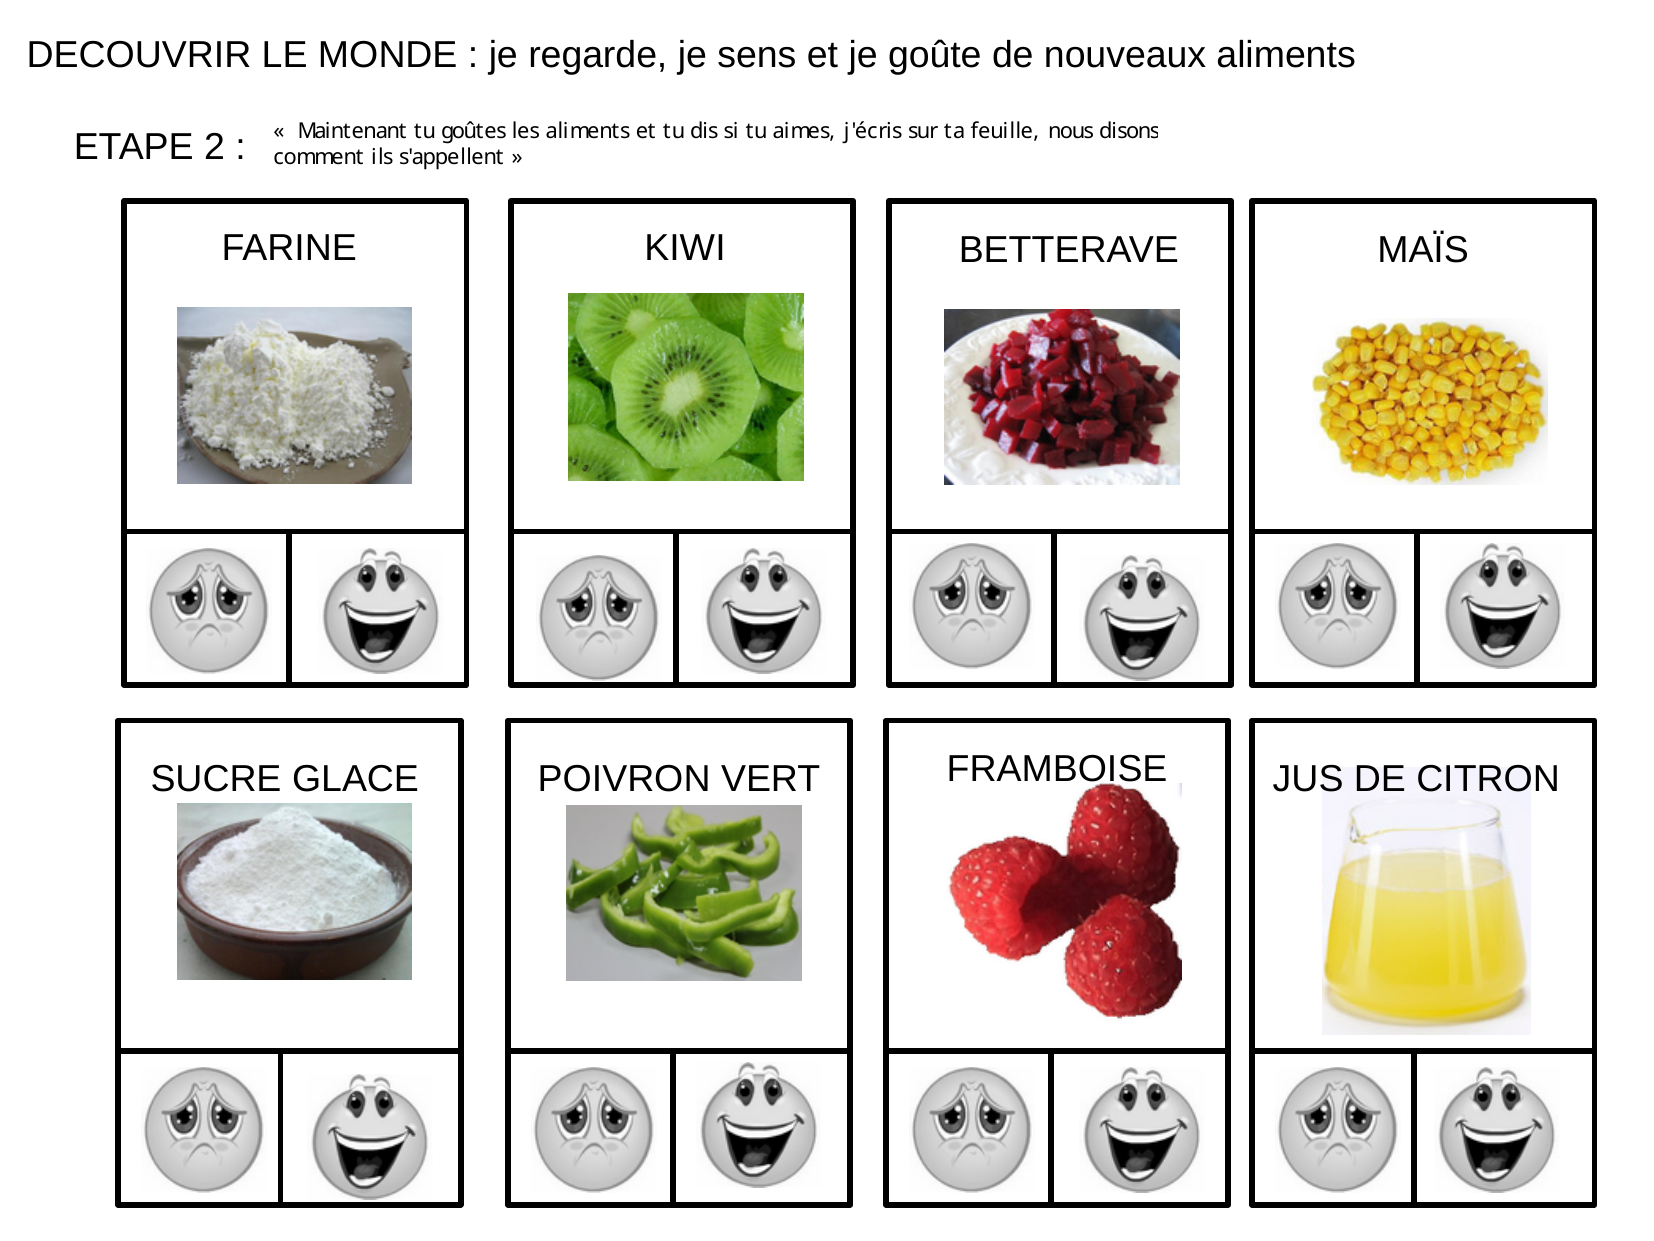

DECOUVRIR LE MONDE : je regarde, je sens et je goûte de nouveaux aliments
ETAPE 2 :
FARINE
KIWI
BETTERAVE
MAÏS
FRAMBOISE
SUCRE GLACE
POIVRON VERT
JUS DE CITRON